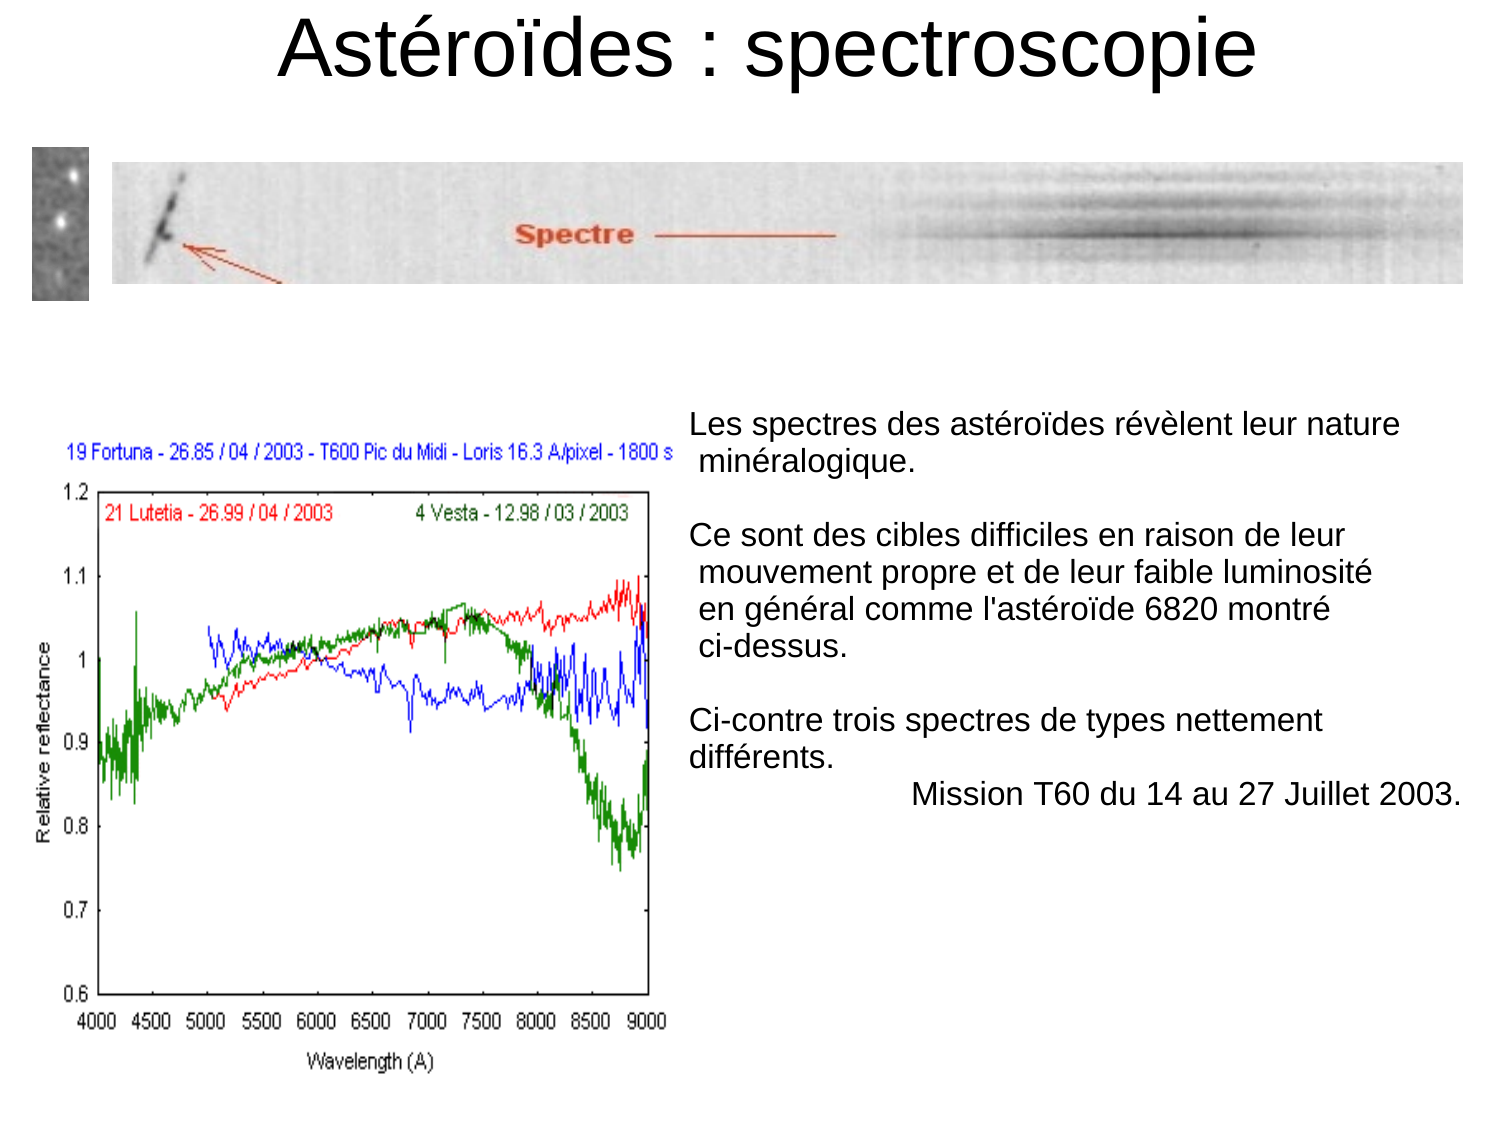

Astéroïdes : spectroscopie
Les spectres des astéroïdes révèlent leur nature
 minéralogique.
Ce sont des cibles difficiles en raison de leur
 mouvement propre et de leur faible luminosité
 en général comme l'astéroïde 6820 montré
 ci-dessus.
Ci-contre trois spectres de types nettement
différents.
 Mission T60 du 14 au 27 Juillet 2003.